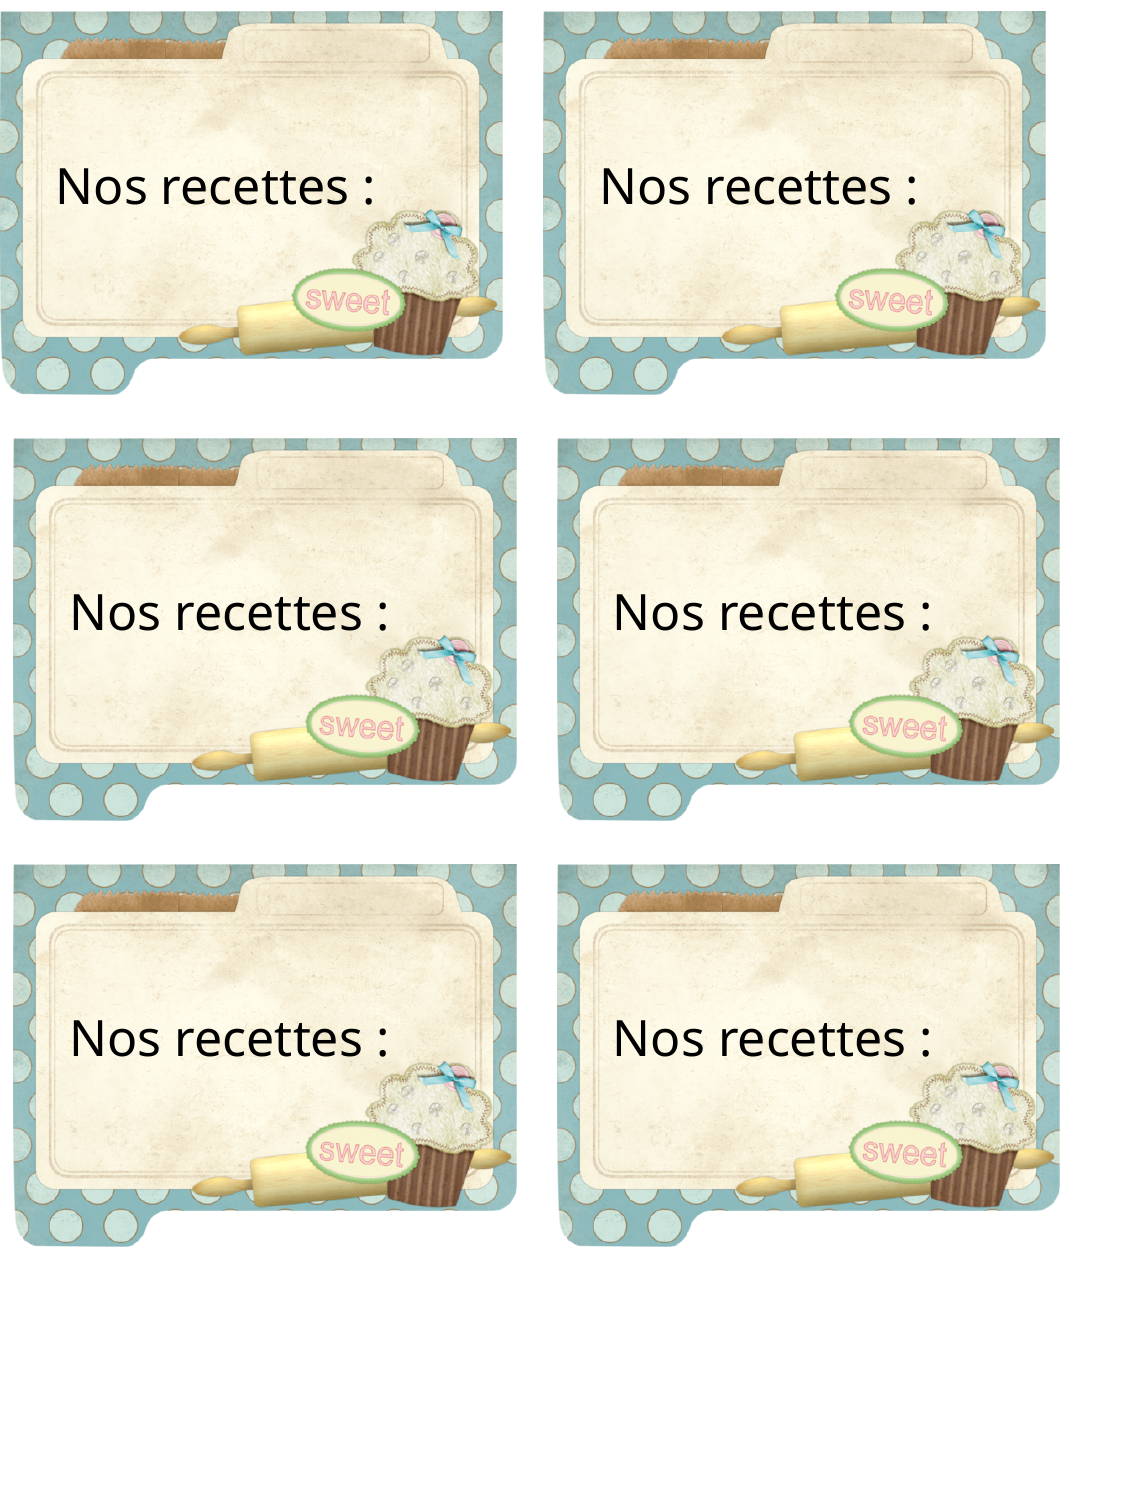

Nos recettes :
Nos recettes :
Nos recettes :
Nos recettes :
Nos recettes :
Nos recettes :